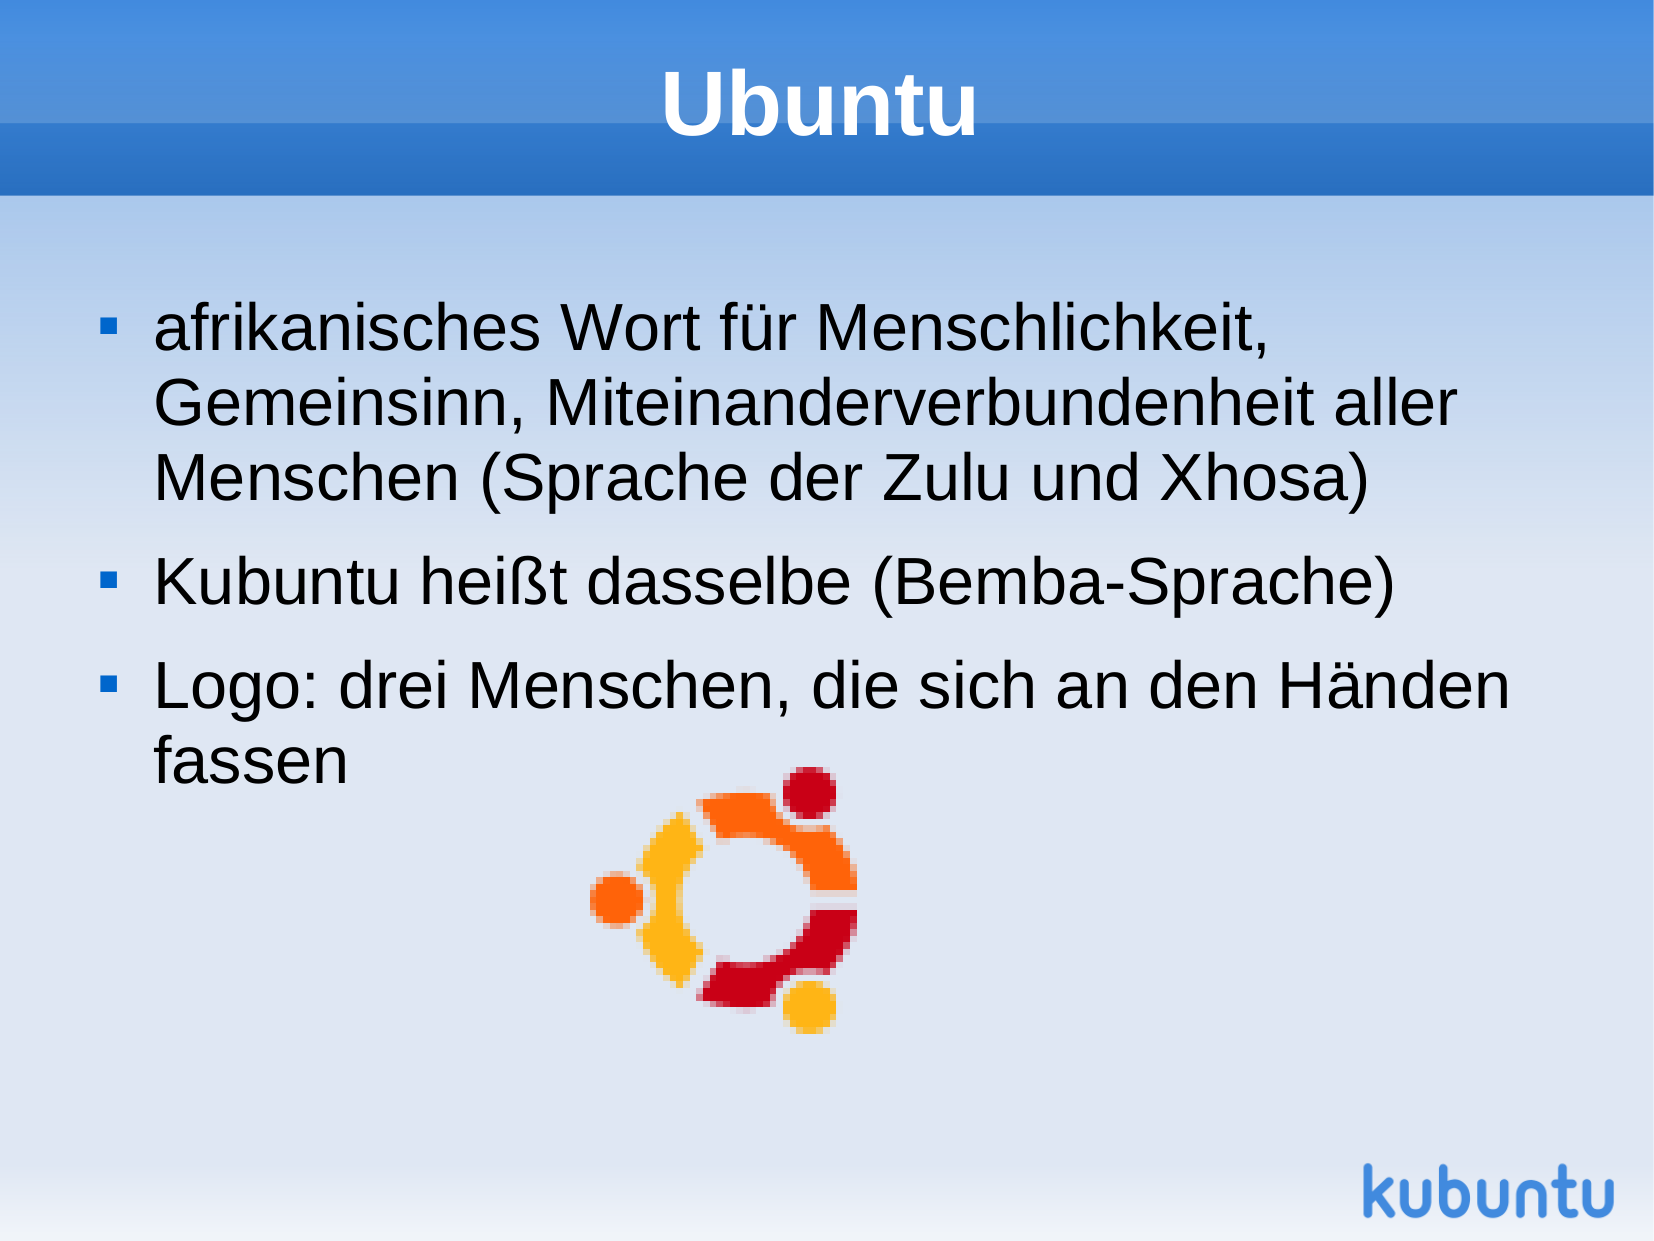

# Ubuntu
afrikanisches Wort für Menschlichkeit, Gemeinsinn, Miteinanderverbundenheit aller Menschen (Sprache der Zulu und Xhosa)
Kubuntu heißt dasselbe (Bemba-Sprache)
Logo: drei Menschen, die sich an den Händen fassen